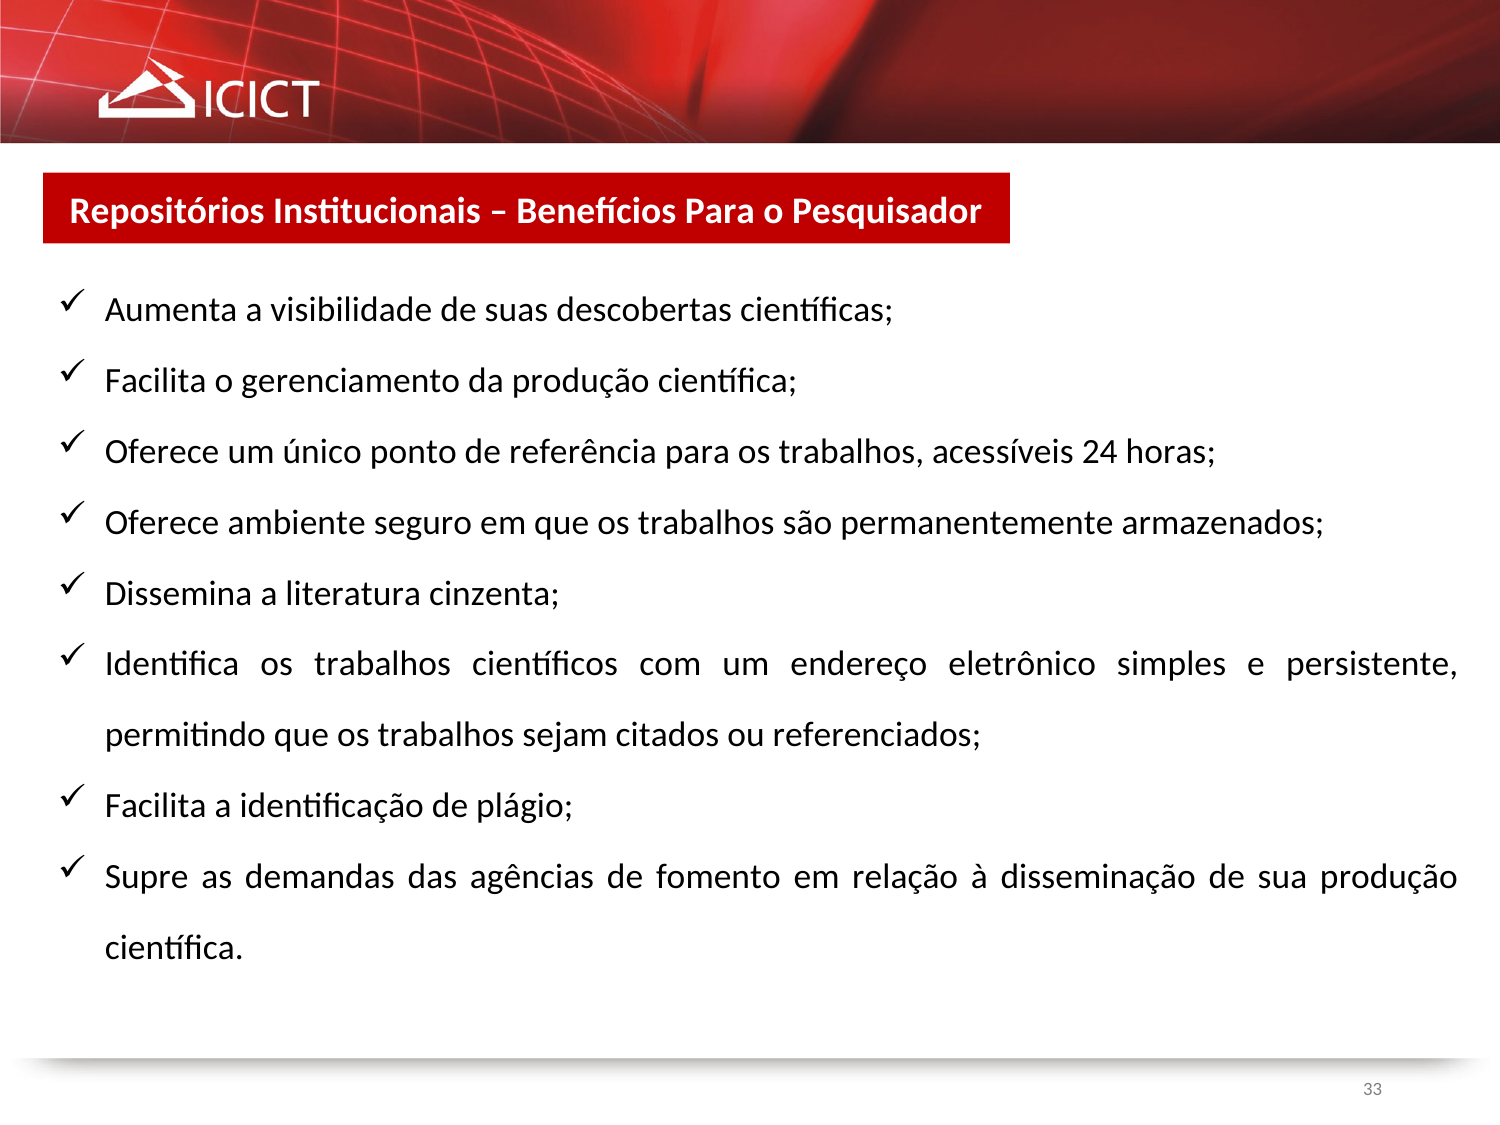

Repositórios Institucionais – Benefícios Para o Pesquisador
Aumenta a visibilidade de suas descobertas científicas;
Facilita o gerenciamento da produção científica;
Oferece um único ponto de referência para os trabalhos, acessíveis 24 horas;
Oferece ambiente seguro em que os trabalhos são permanentemente armazenados;
Dissemina a literatura cinzenta;
Identifica os trabalhos científicos com um endereço eletrônico simples e persistente, permitindo que os trabalhos sejam citados ou referenciados;
Facilita a identificação de plágio;
Supre as demandas das agências de fomento em relação à disseminação de sua produção científica.